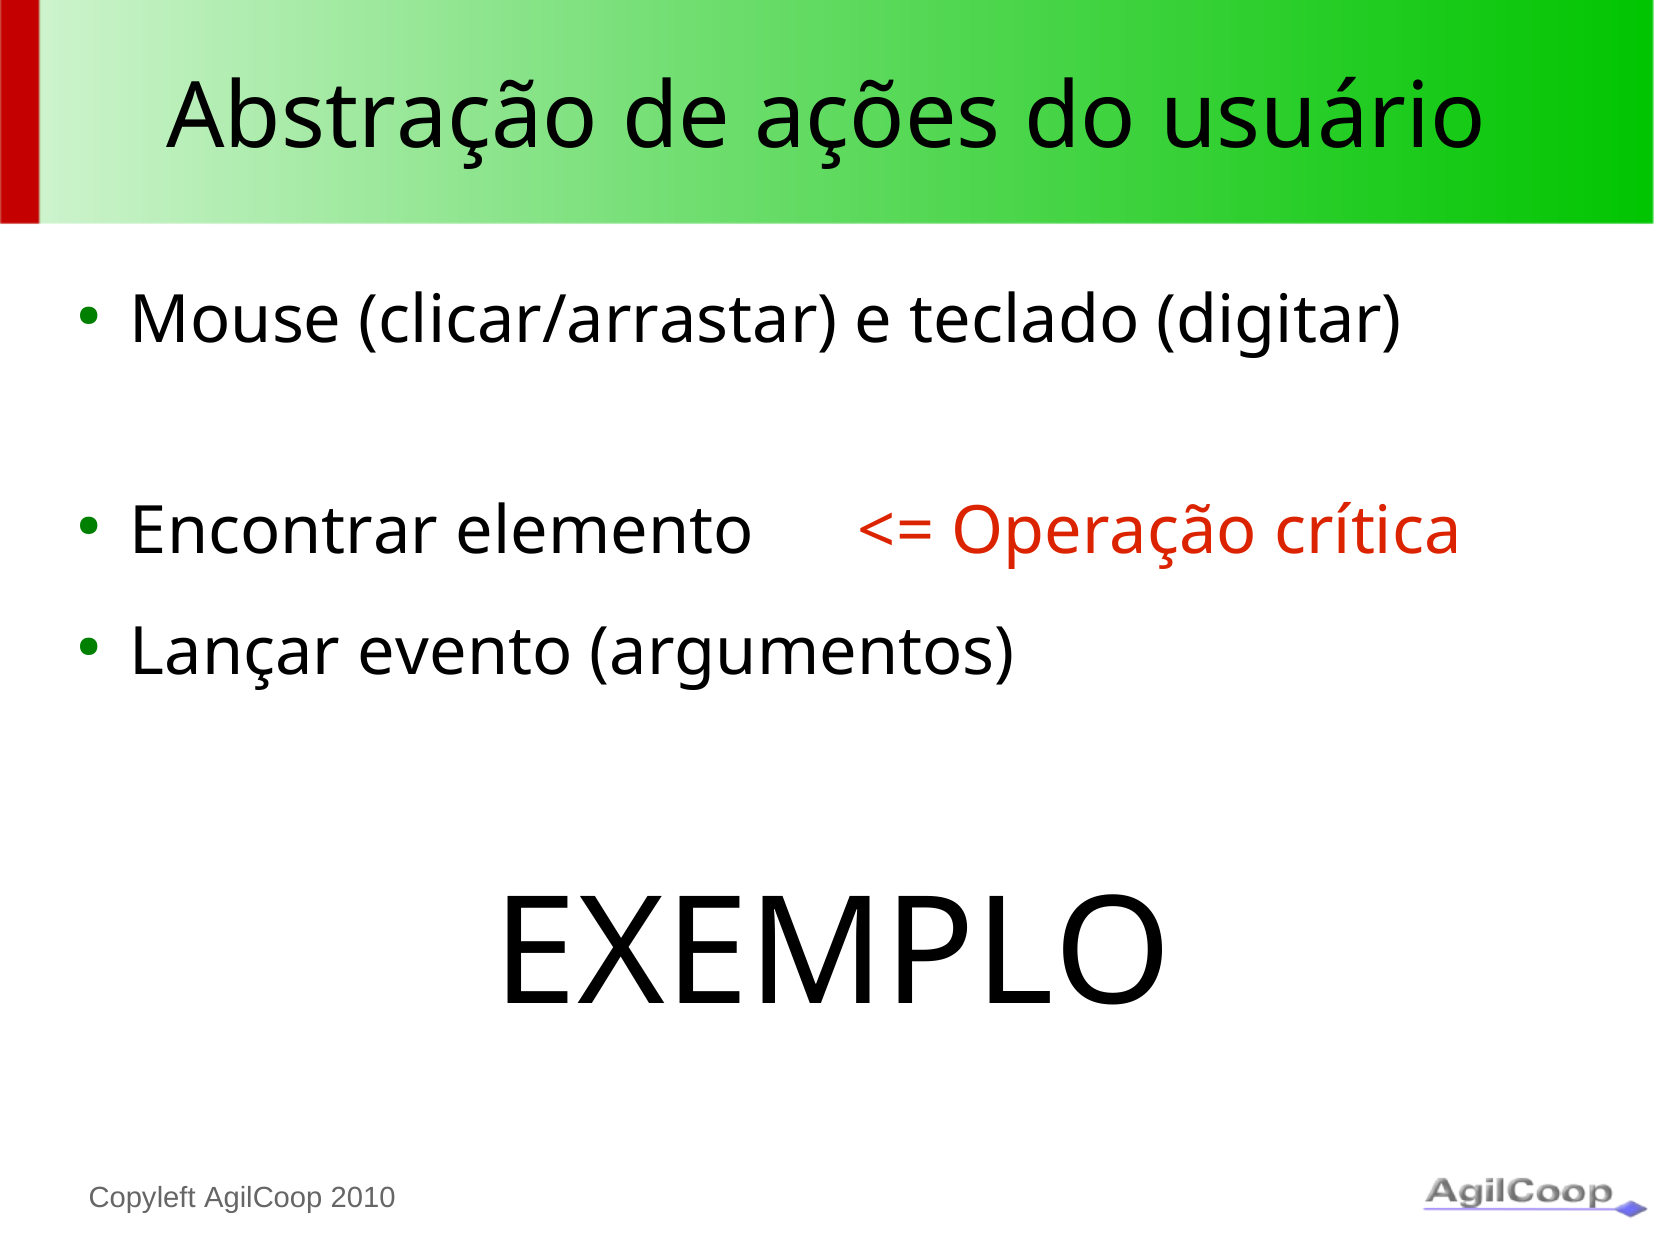

# Abstração de ações do usuário
Mouse (clicar/arrastar) e teclado (digitar)
Encontrar elemento <= Operação crítica
Lançar evento (argumentos)
EXEMPLO
Copyleft AgilCoop 2010